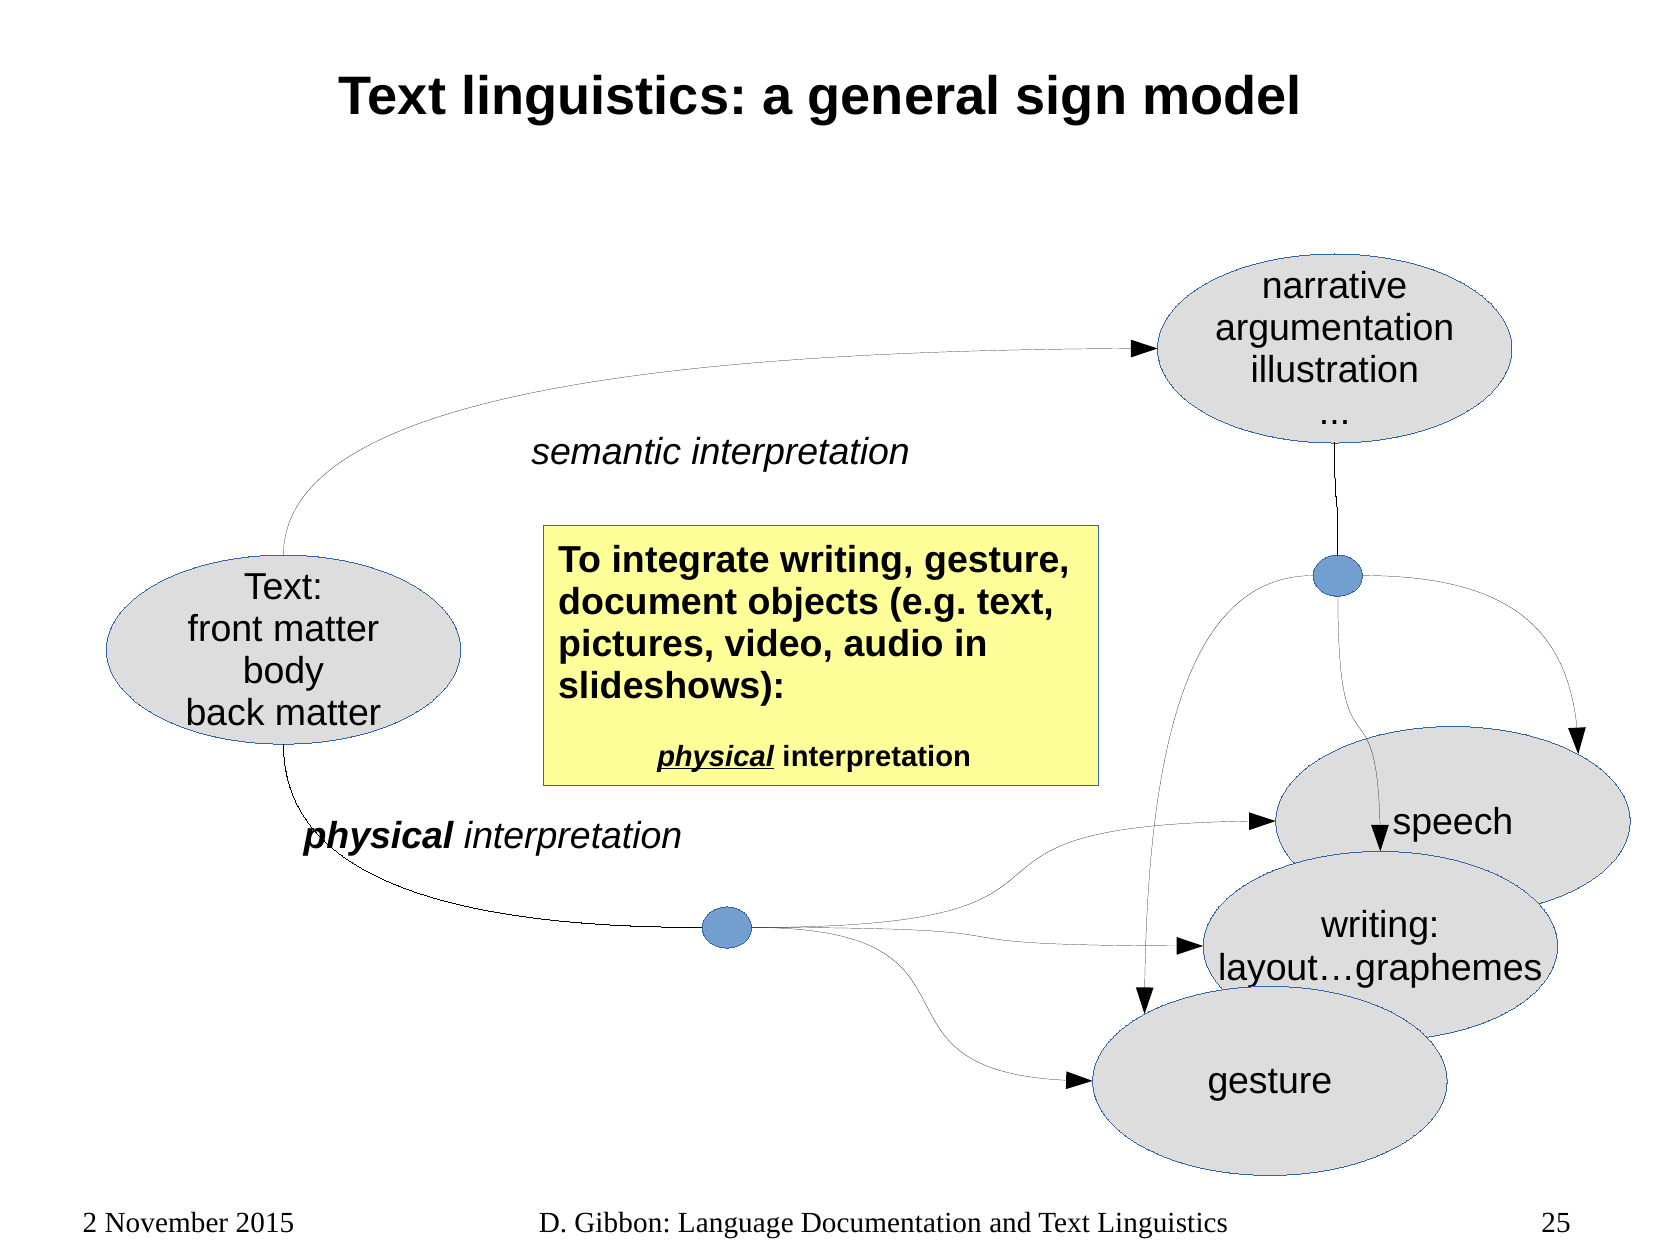

# Text linguistics: a general sign model
narrative
argumentation
illustration
...
To integrate writing, gesture, document objects (e.g. text, pictures, video, audio in slideshows):
physical interpretation
Text:
front matter
body
back matter
speech
writing:
layout…graphemes
gesture
2 November 2015
D. Gibbon: Language Documentation and Text Linguistics
25